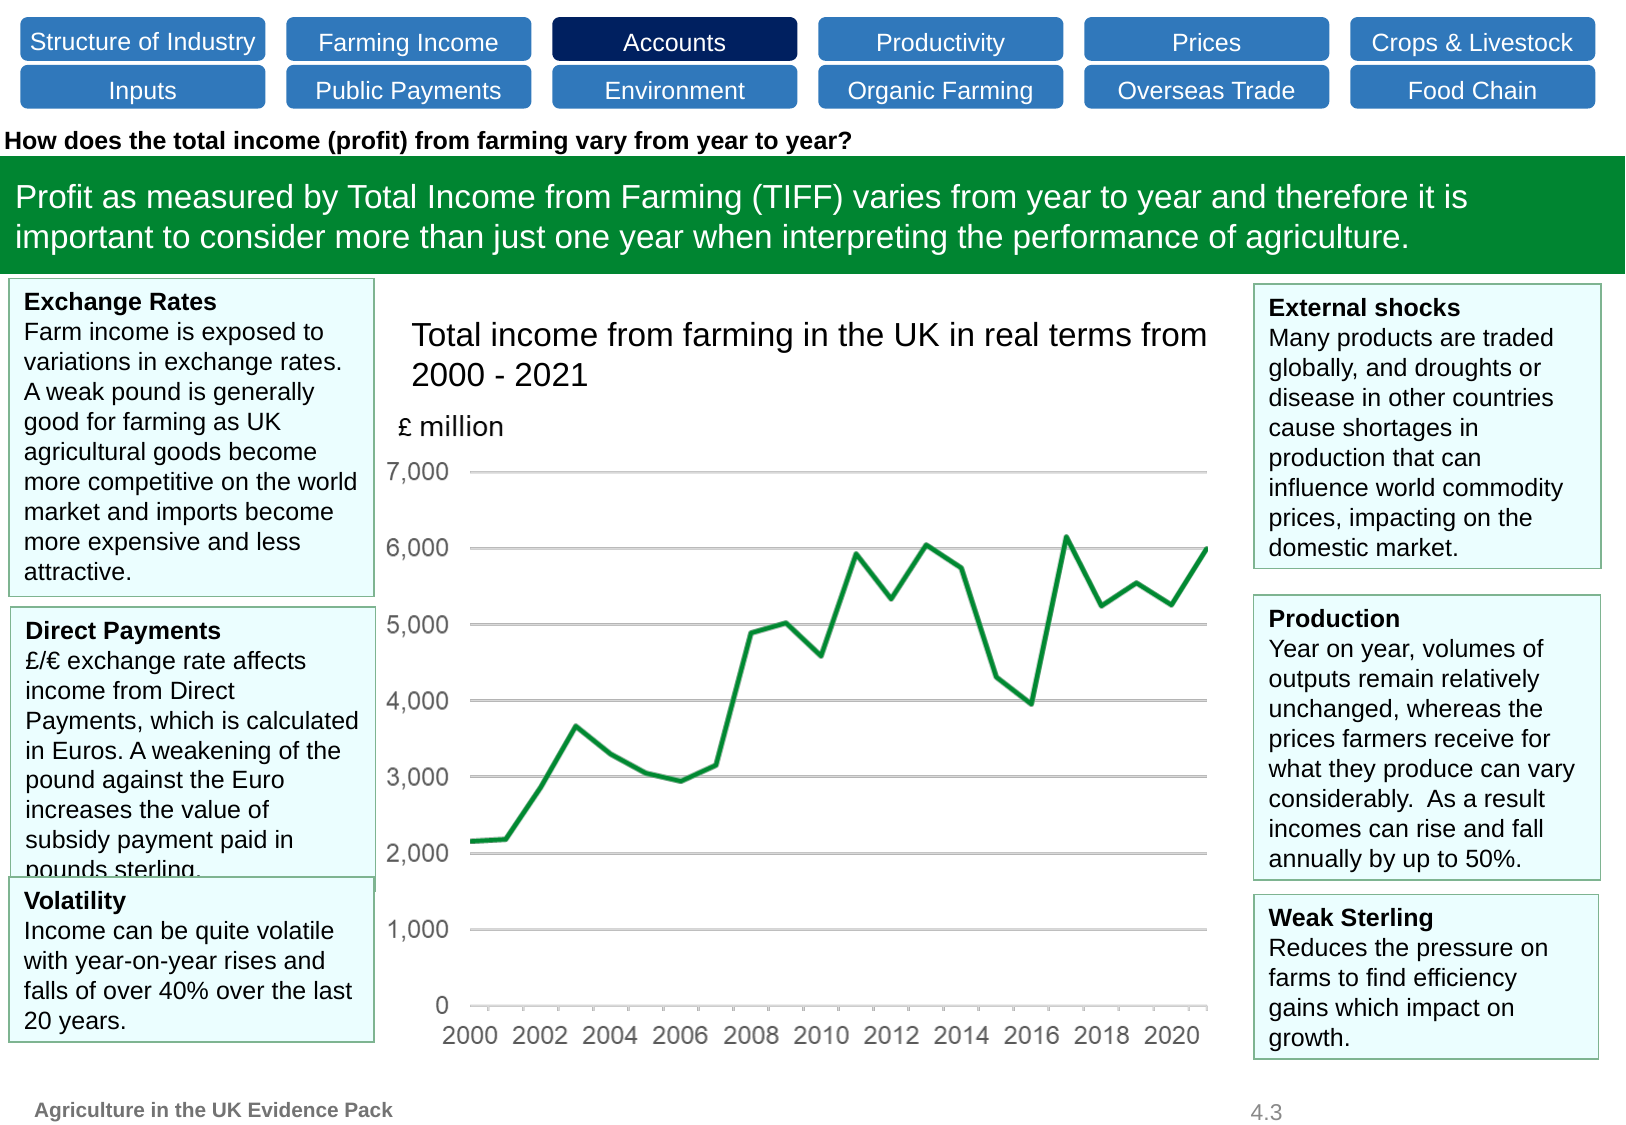

Structure of Industry
Farming Income
Accounts
Productivity
Prices
Crops & Livestock
Inputs
Public Payments
Environment
Organic Farming
Overseas Trade
Food Chain
 How does the total income (profit) from farming vary from year to year?
Profit as measured by Total Income from Farming (TIFF) varies from year to year and therefore it is important to consider more than just one year when interpreting the performance of agriculture.
# Slide 4.4 – How does the total income (profit) from farming vary from year to year?
Exchange Rates
Farm income is exposed to variations in exchange rates. A weak pound is generally good for farming as UK agricultural goods become more competitive on the world market and imports become more expensive and less attractive.
External shocks
Many products are traded globally, and droughts or disease in other countries cause shortages in production that can influence world commodity prices, impacting on the domestic market.
Total income from farming in the UK in real terms from 2000 - 2021
Production
Year on year, volumes of outputs remain relatively unchanged, whereas the prices farmers receive for what they produce can vary considerably. As a result incomes can rise and fall annually by up to 50%.
Direct Payments
£/€ exchange rate affects income from Direct Payments, which is calculated in Euros. A weakening of the pound against the Euro increases the value of subsidy payment paid in pounds sterling.
Volatility
Income can be quite volatile with year-on-year rises and falls of over 40% over the last 20 years.
Weak Sterling
Reduces the pressure on farms to find efficiency gains which impact on growth.
4.3
Agriculture in the UK Evidence Pack